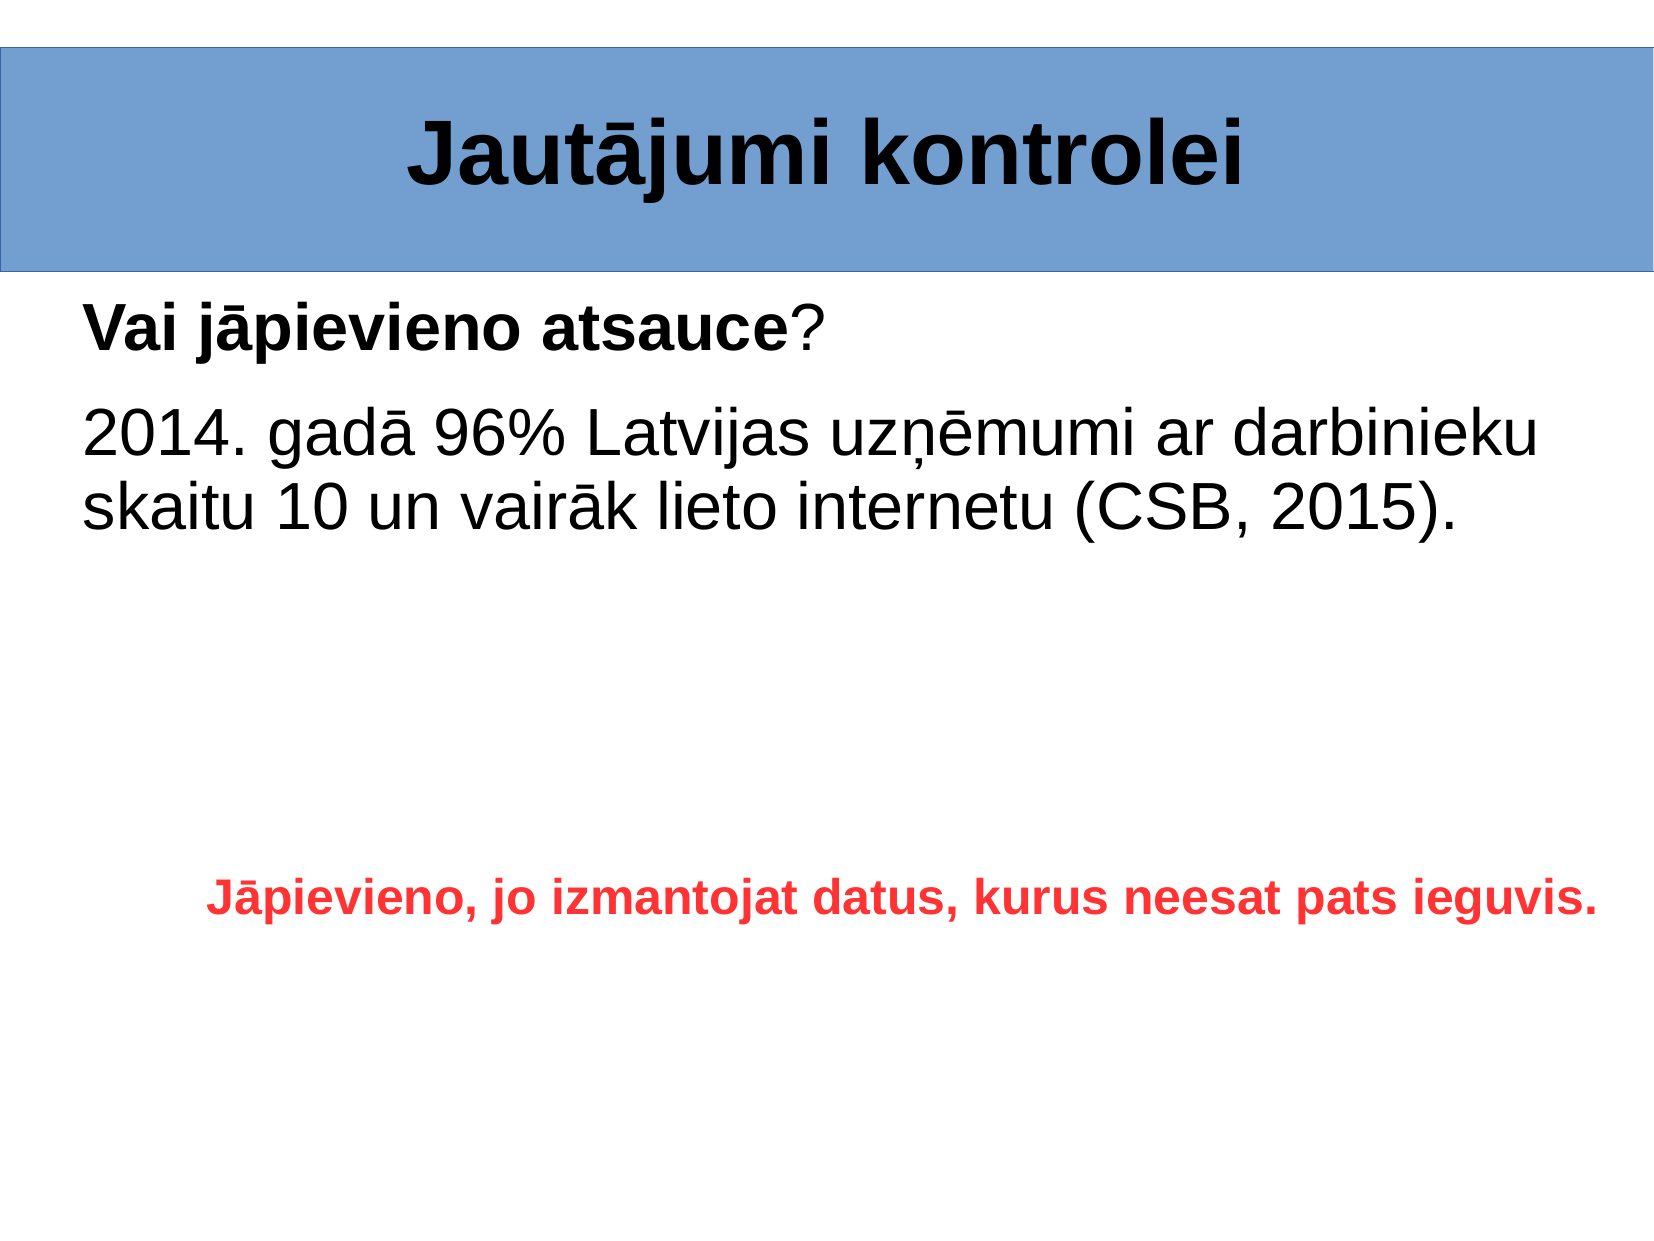

# Jautājumi kontrolei
Vai jāpievieno atsauce?
2014. gadā 96% Latvijas uzņēmumi ar darbinieku skaitu 10 un vairāk lieto internetu (CSB, 2015).
Jāpievieno, jo izmantojat datus, kurus neesat pats ieguvis.